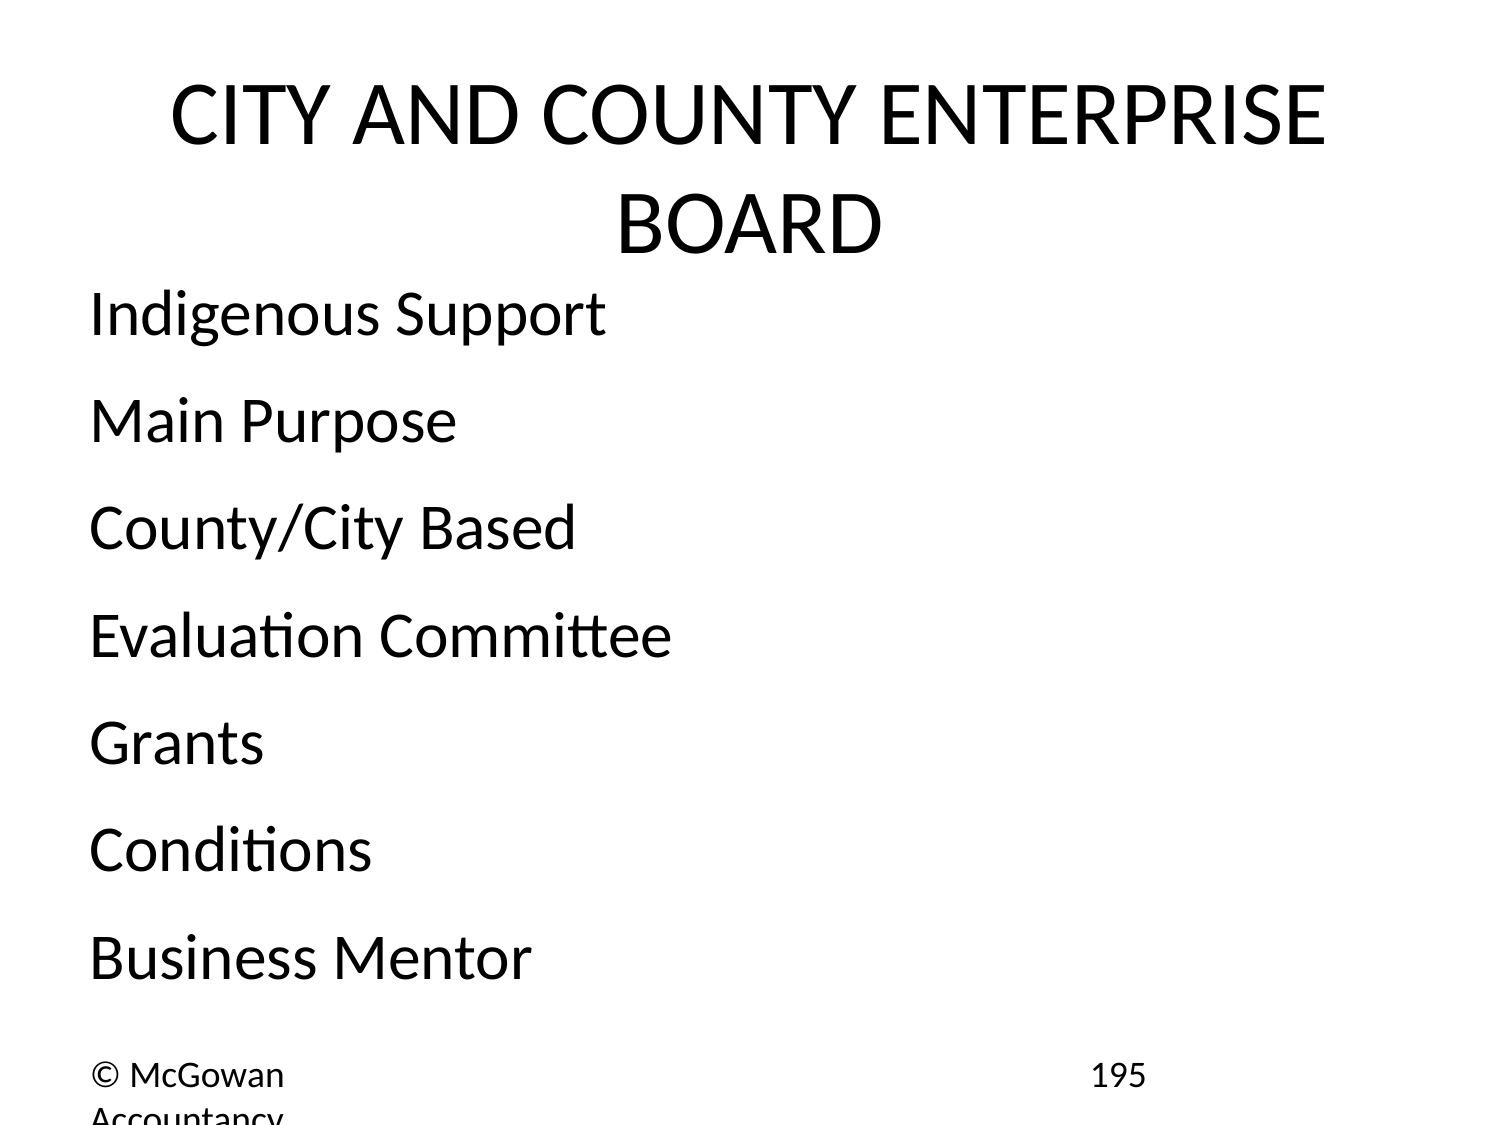

# CITY AND COUNTY ENTERPRISE BOARD
Indigenous Support
Main Purpose
County/City Based
Evaluation Committee
Grants
Conditions
Business Mentor
© McGowan Accountancy Services
195